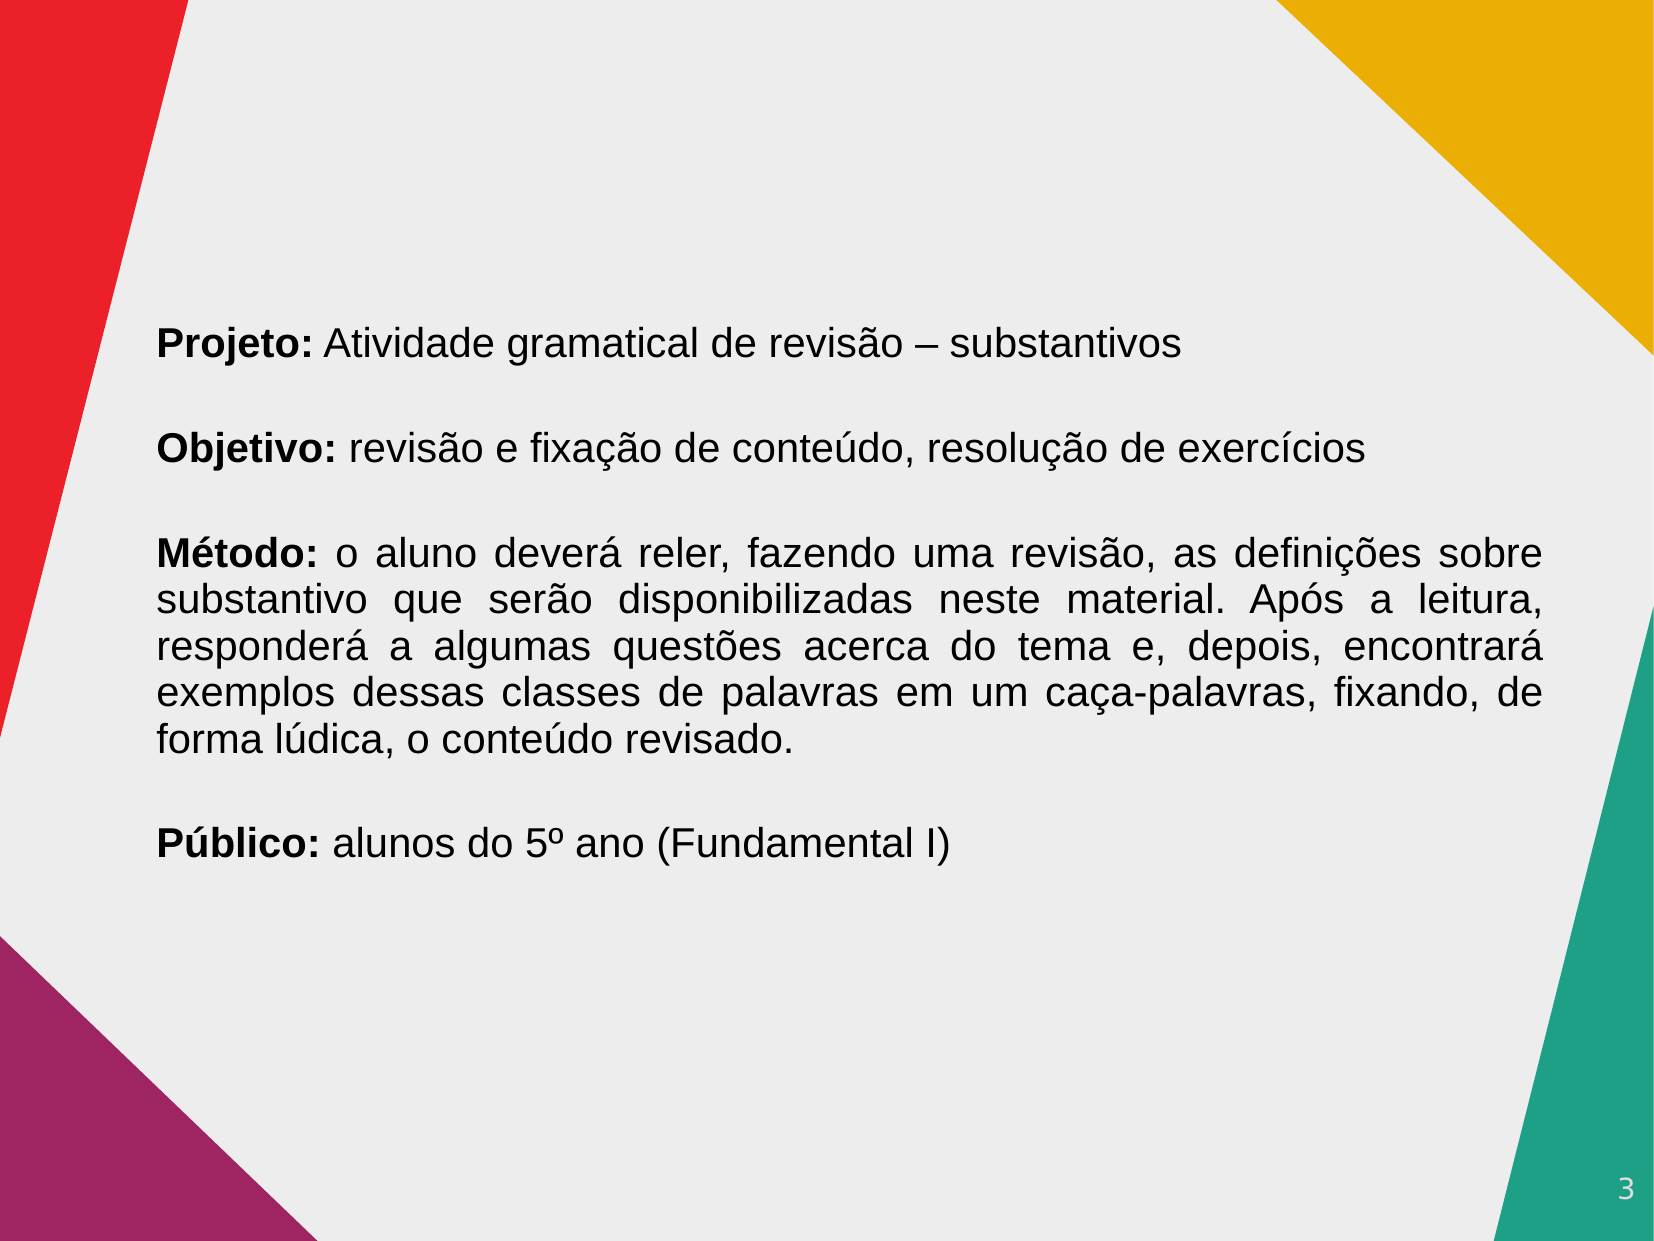

Projeto: Atividade gramatical de revisão – substantivos
Objetivo: revisão e fixação de conteúdo, resolução de exercícios
Método: o aluno deverá reler, fazendo uma revisão, as definições sobre substantivo que serão disponibilizadas neste material. Após a leitura, responderá a algumas questões acerca do tema e, depois, encontrará exemplos dessas classes de palavras em um caça-palavras, fixando, de forma lúdica, o conteúdo revisado.
Público: alunos do 5º ano (Fundamental I)
3